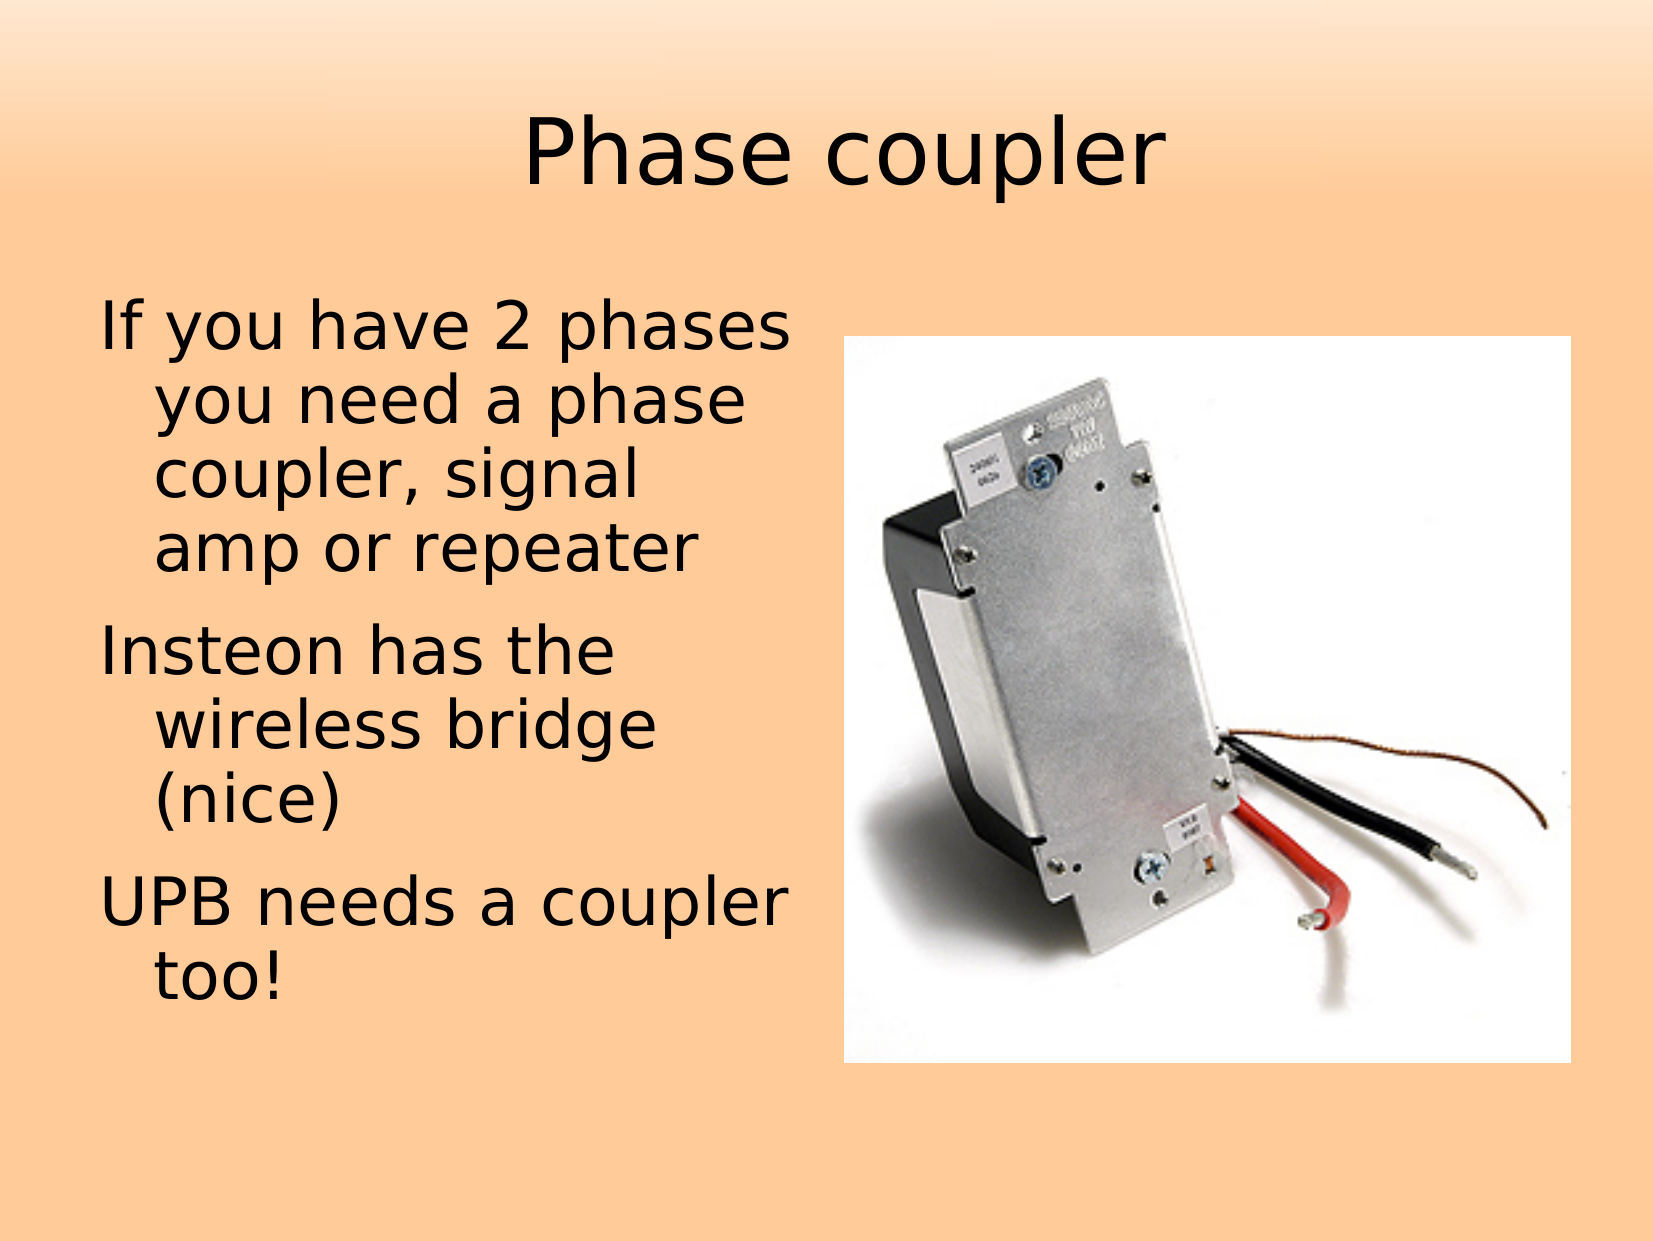

# Phase coupler
If you have 2 phases you need a phase coupler, signal amp or repeater
Insteon has the wireless bridge (nice)
UPB needs a coupler too!